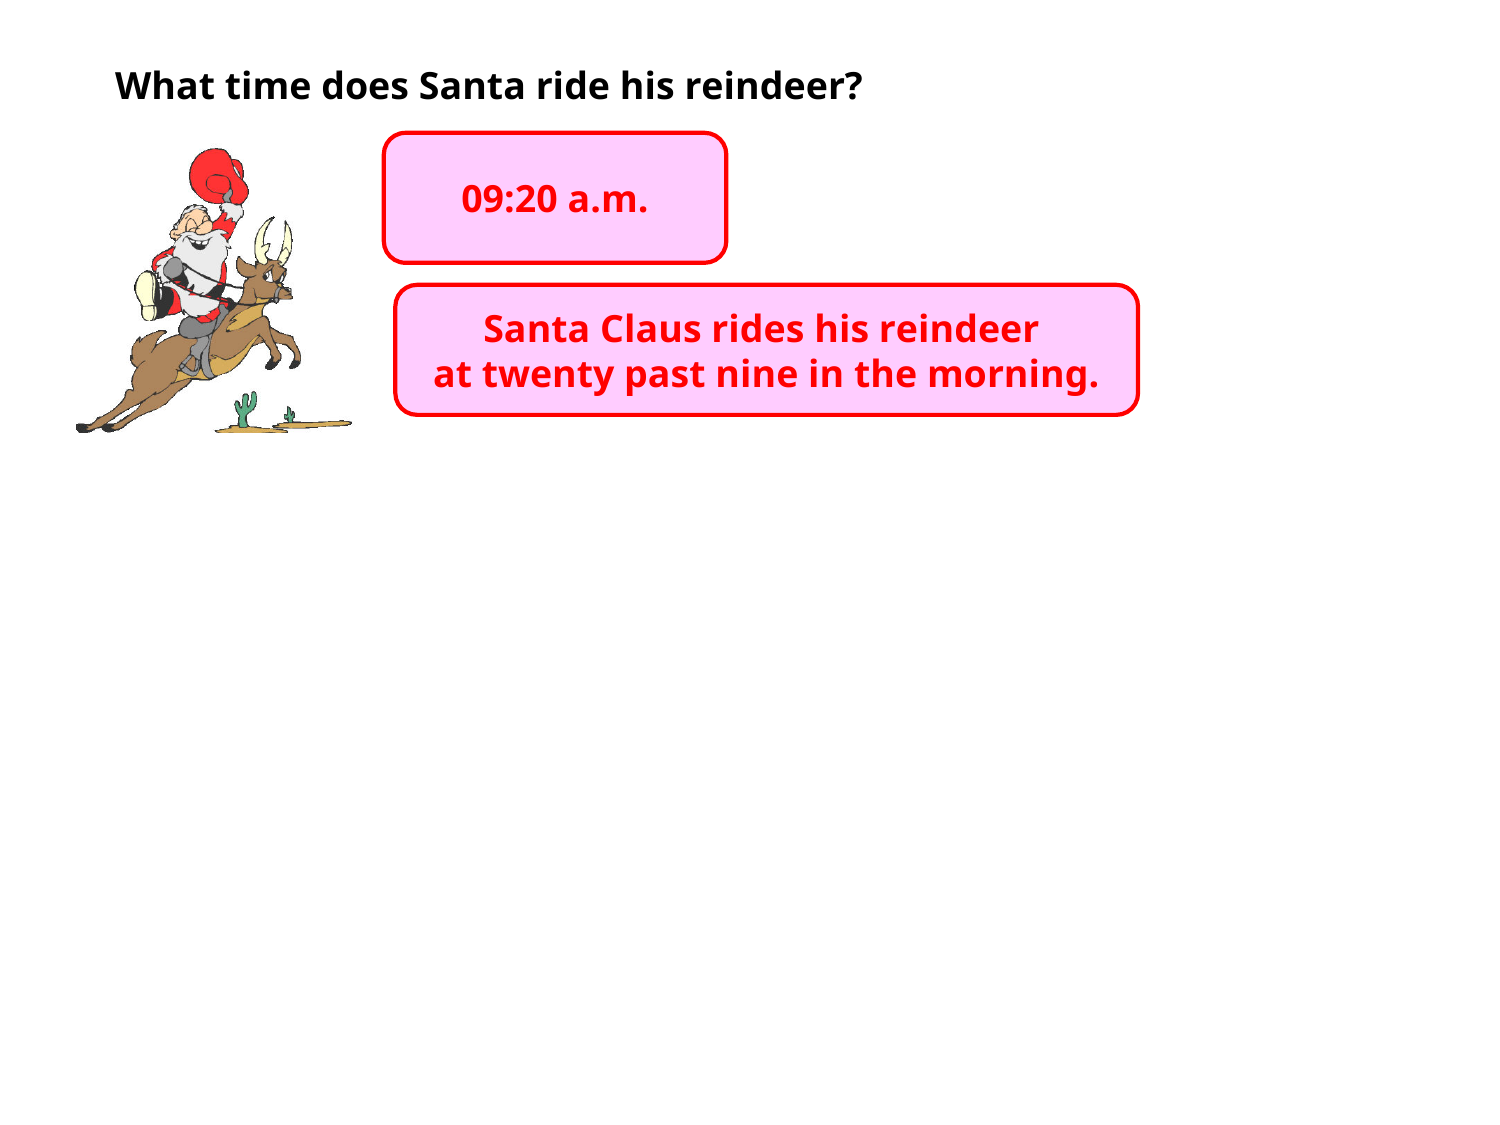

What time does Santa ride his reindeer?
09:20 a.m.
Santa Claus rides his reindeer
at twenty past nine in the morning.